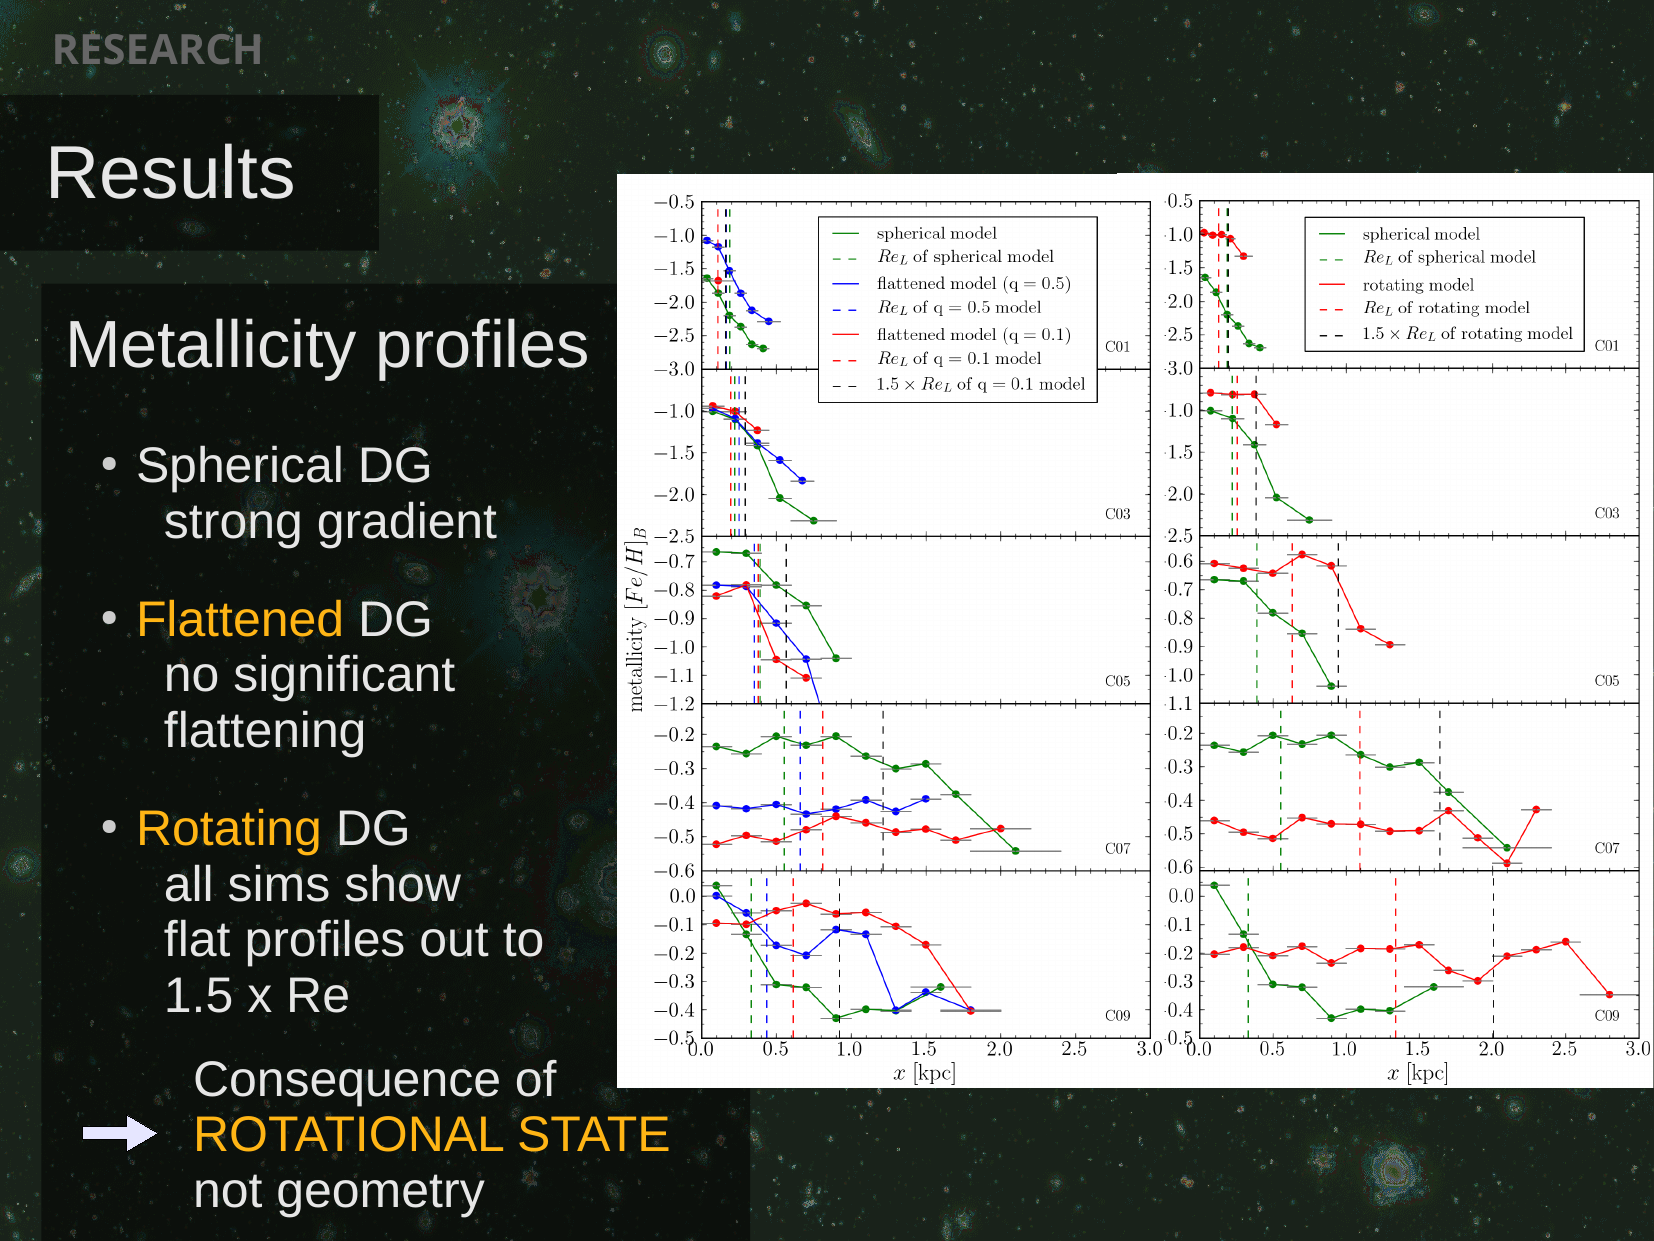

RESEARCH
Results
Metallicity profiles
Spherical DG
 strong gradient
Flattened DG
 no significant
 flattening
Rotating DG
 all sims show
 flat profiles out to
 1.5 x Re
#
Consequence of
ROTATIONAL STATE
not geometry